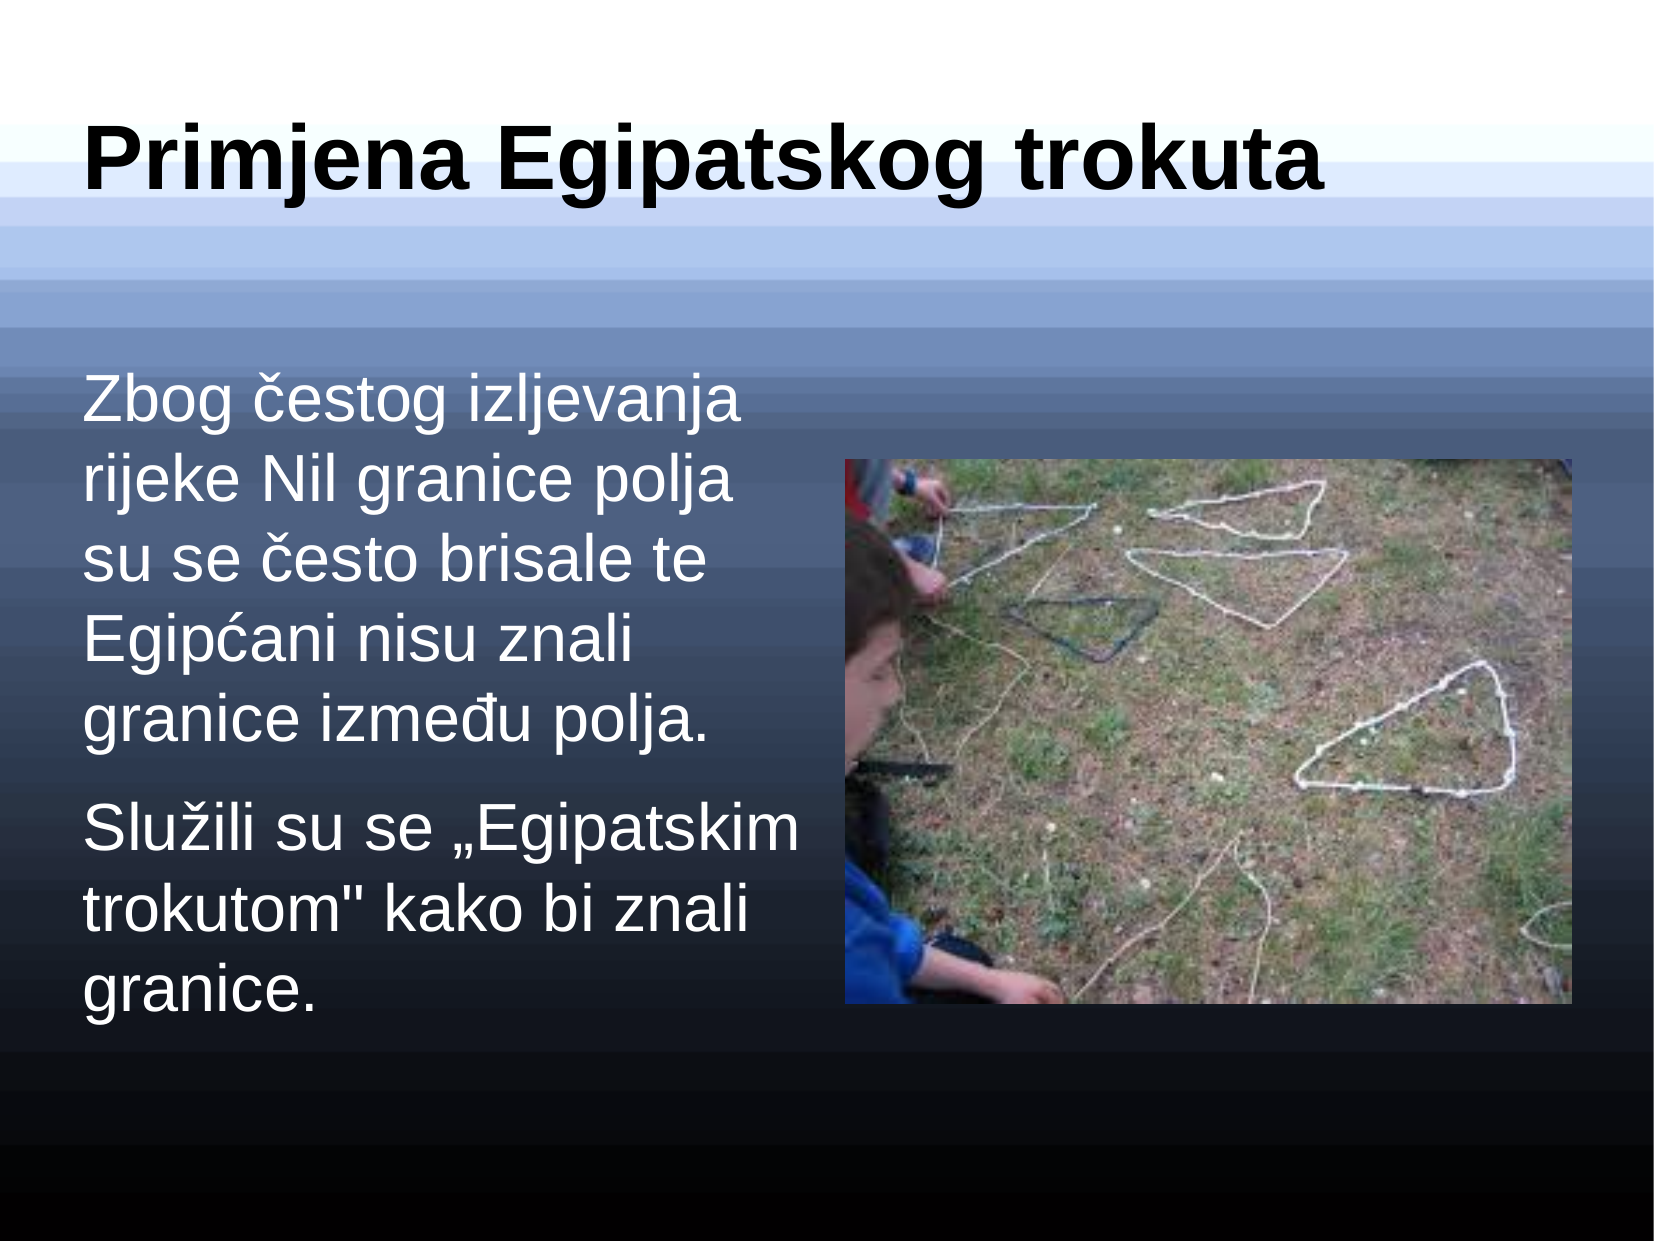

# Primjena Egipatskog trokuta
Zbog čestog izljevanja rijeke Nil granice polja su se često brisale te Egipćani nisu znali granice između polja.
Služili su se „Egipatskim trokutom" kako bi znali granice.